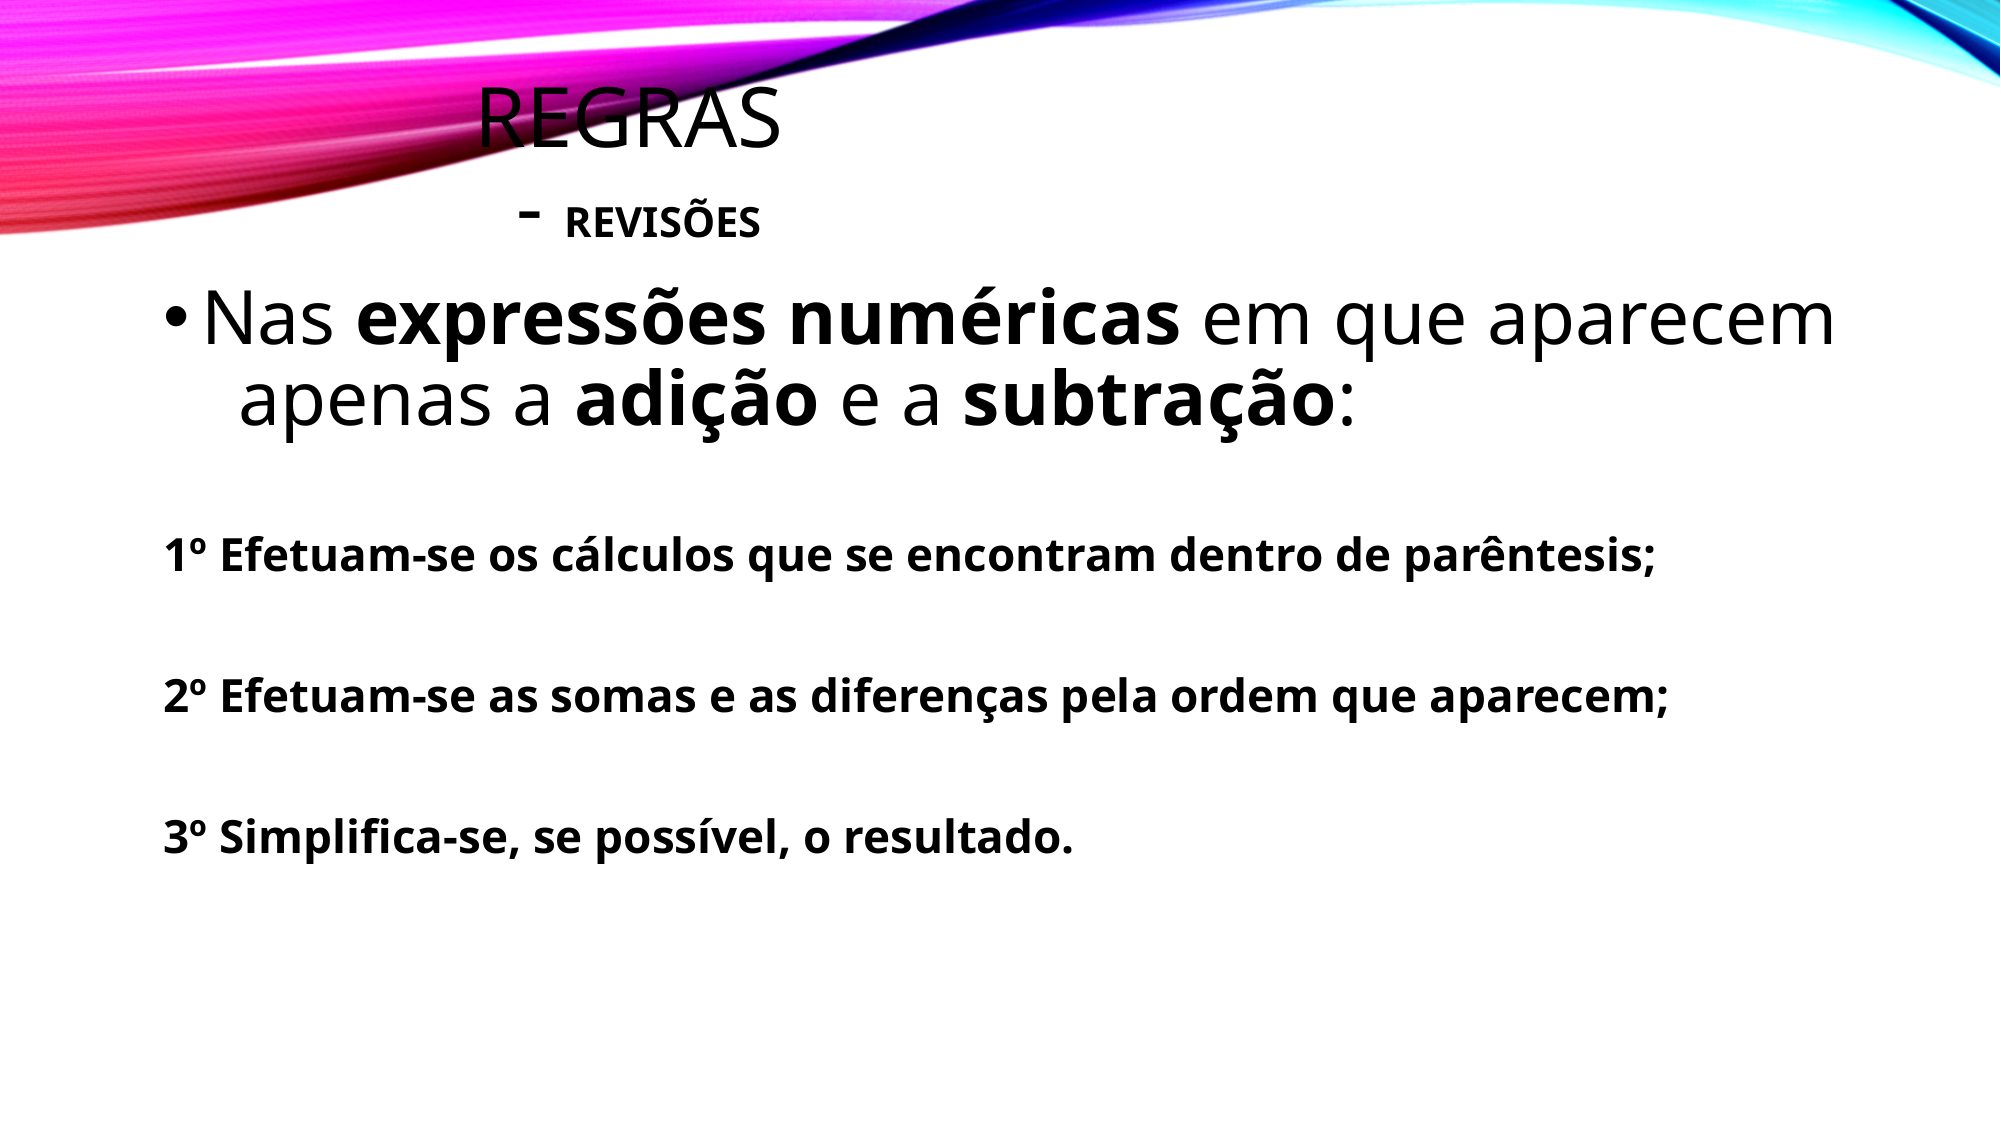

# REGRAS - Revisões
Nas expressões numéricas em que aparecem apenas a adição e a subtração:
1º Efetuam-se os cálculos que se encontram dentro de parêntesis;
2º Efetuam-se as somas e as diferenças pela ordem que aparecem;
3º Simplifica-se, se possível, o resultado.